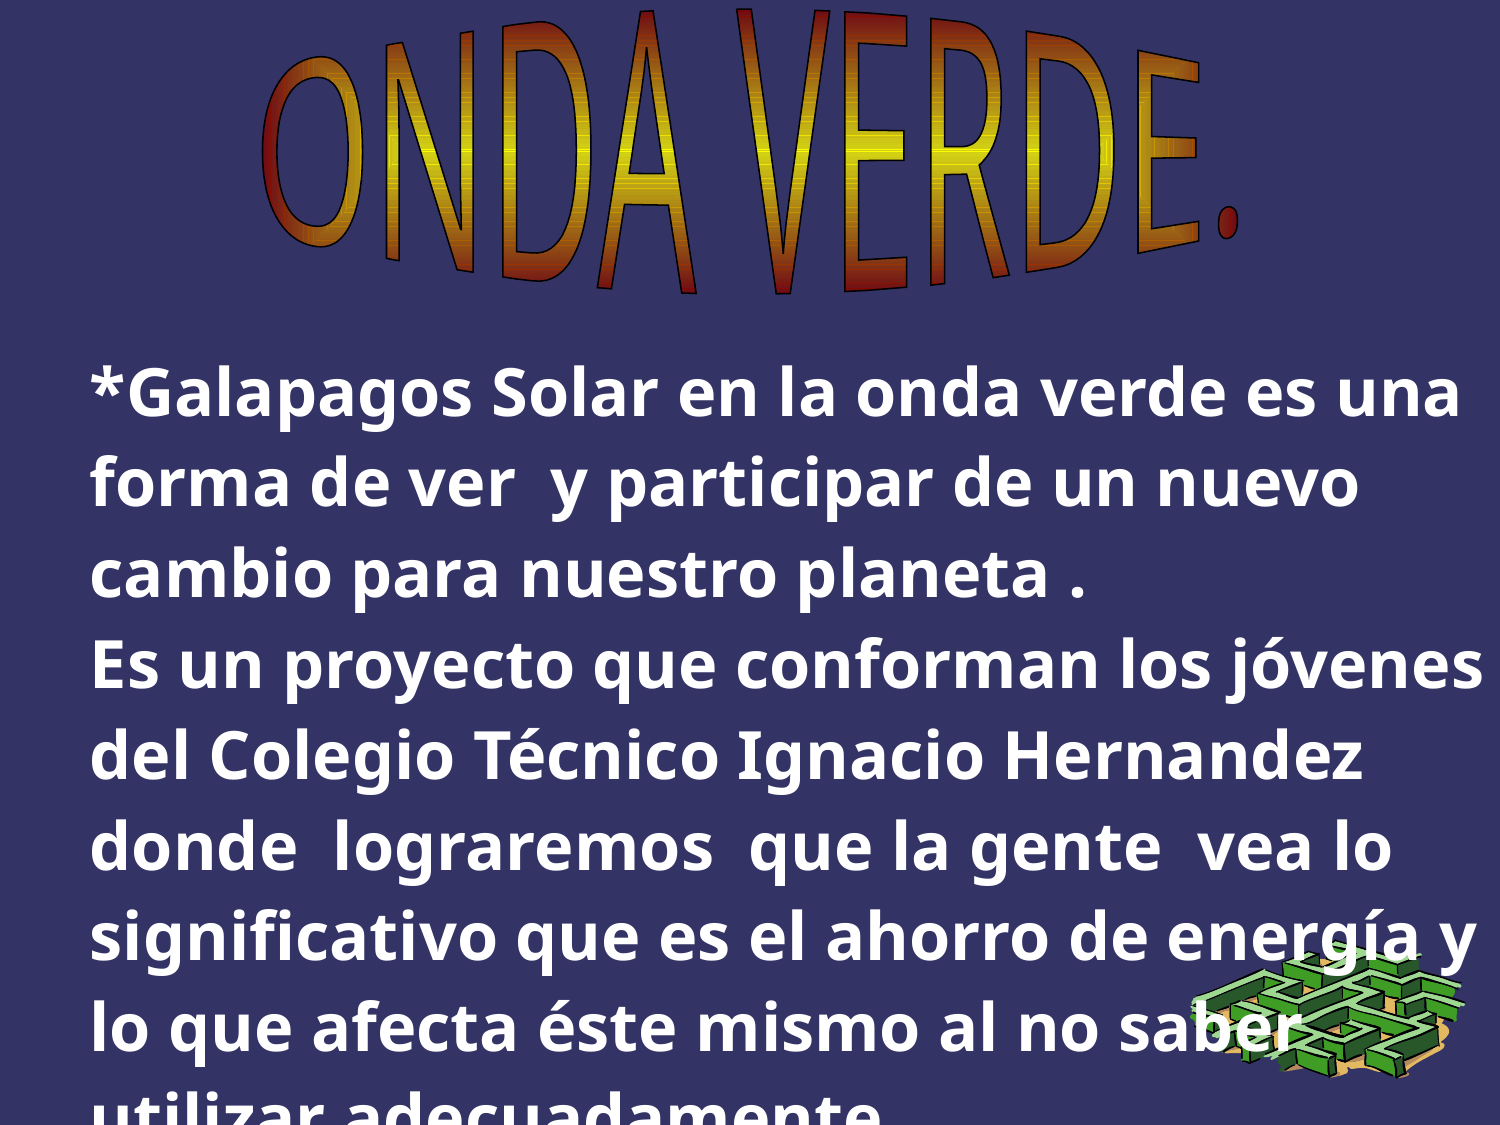

ONDA VERDE.
*Galapagos Solar en la onda verde es una forma de ver y participar de un nuevo cambio para nuestro planeta .
Es un proyecto que conforman los jóvenes del Colegio Técnico Ignacio Hernandez donde lograremos que la gente vea lo significativo que es el ahorro de energía y lo que afecta éste mismo al no saber utilizar adecuadamente.